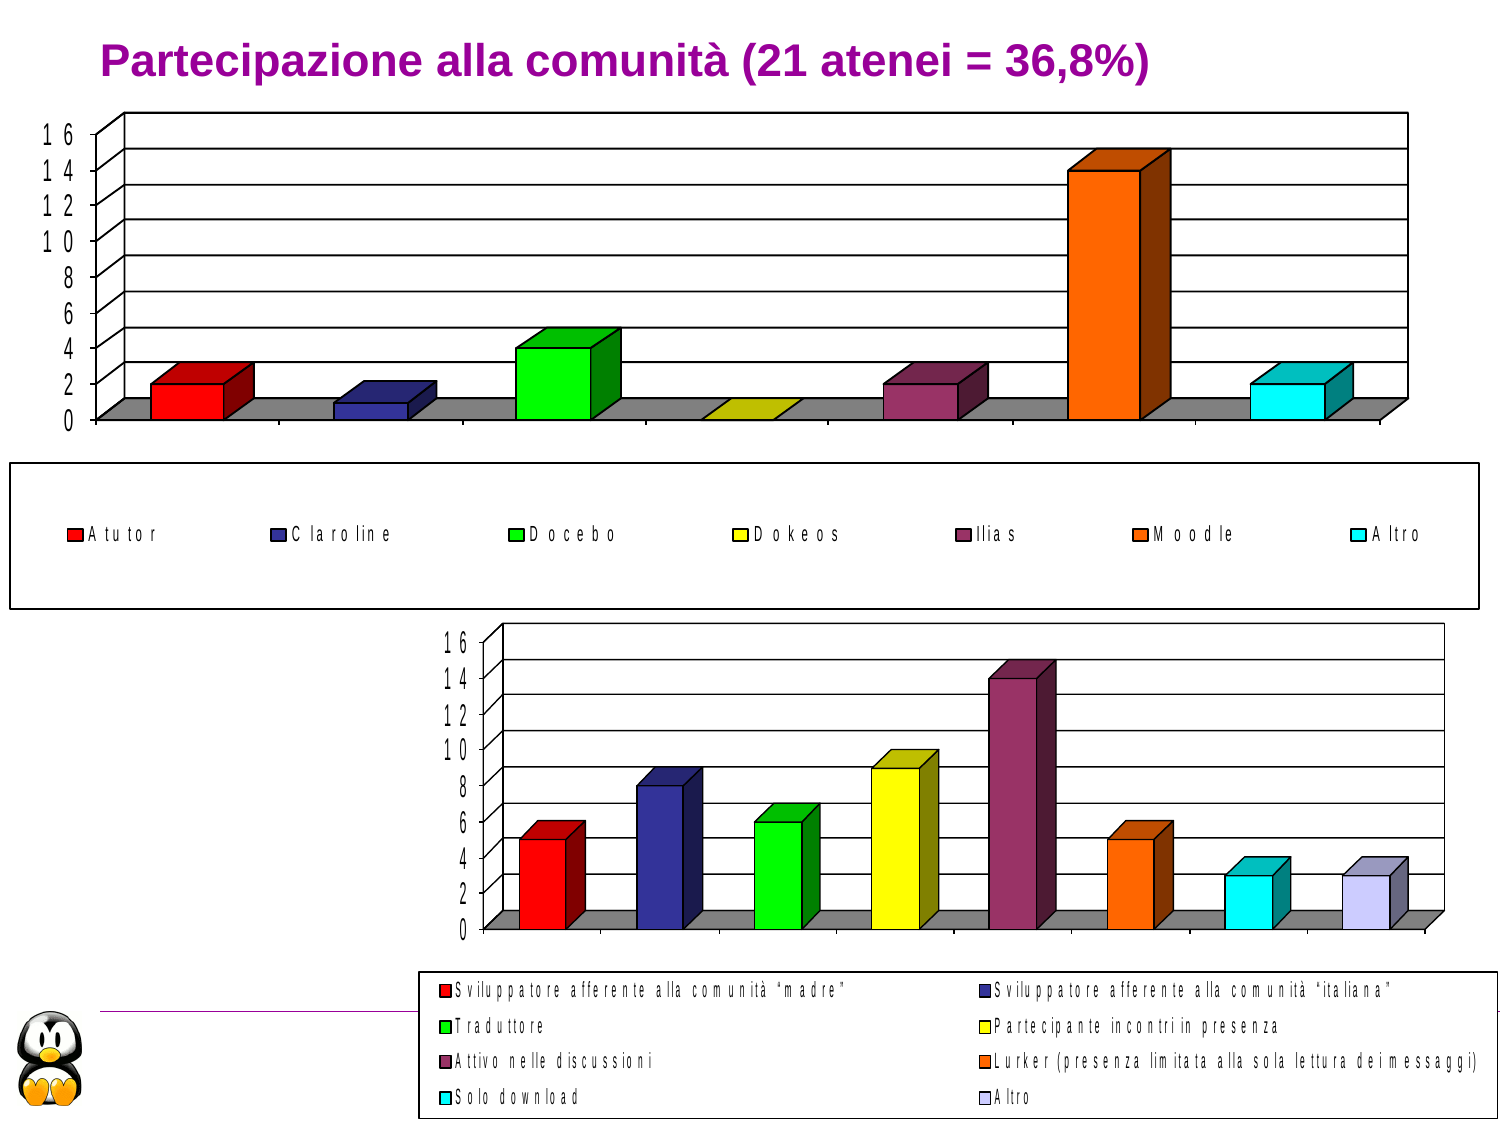

# Partecipazione alla comunità (21 atenei = 36,8%)